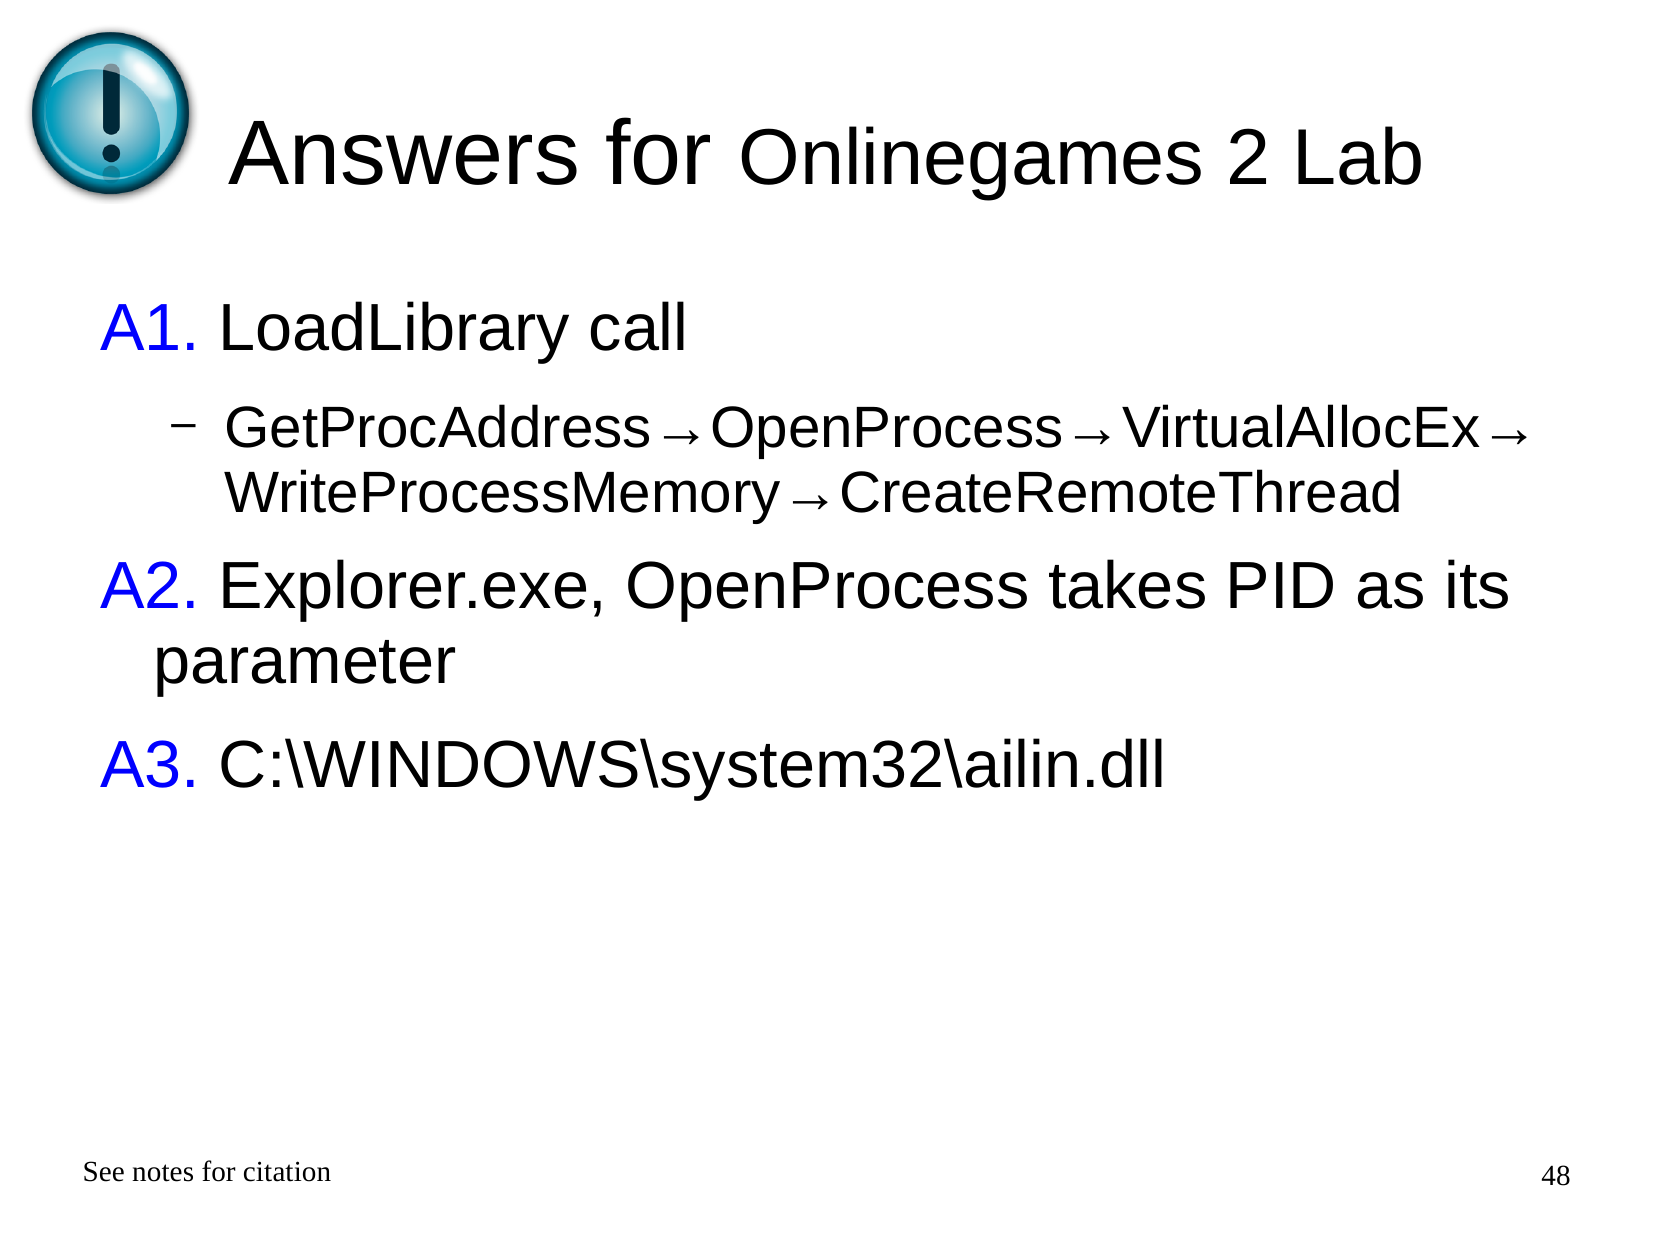

# Answers for Onlinegames 2 Lab
 LoadLibrary call
GetProcAddress→OpenProcess→VirtualAllocEx→WriteProcessMemory→CreateRemoteThread
 Explorer.exe, OpenProcess takes PID as its parameter
 C:\WINDOWS\system32\ailin.dll
See notes for citation
48